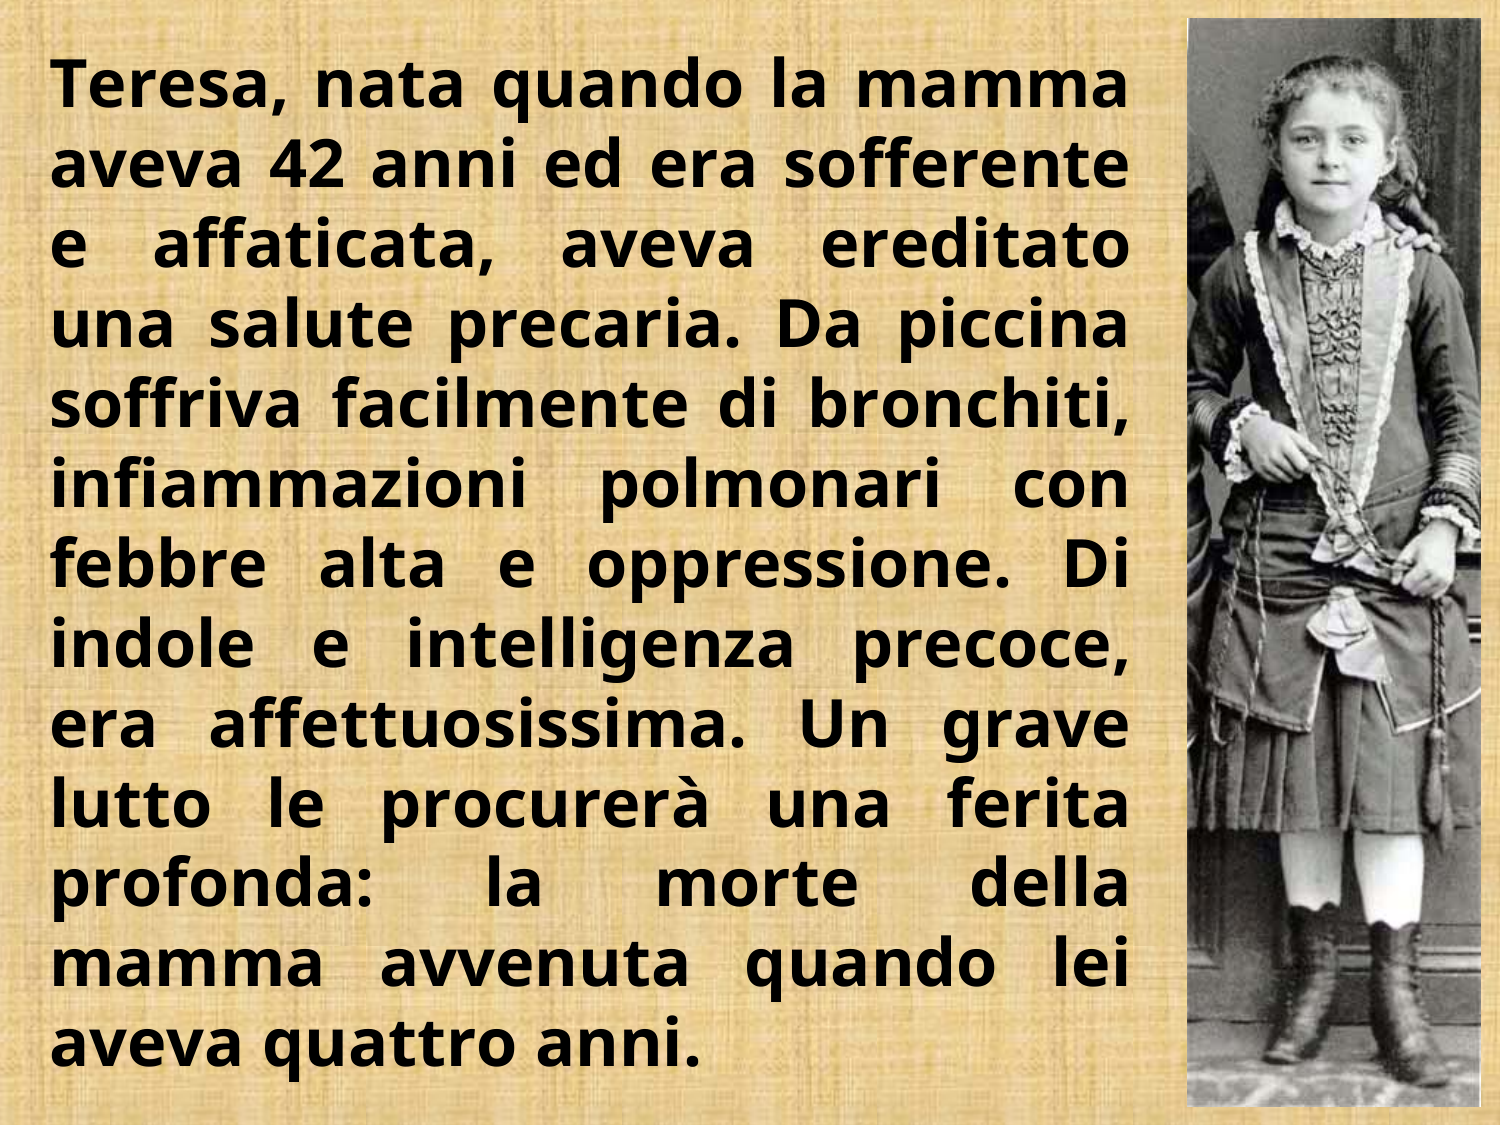

Teresa, nata quando la mamma aveva 42 anni ed era sofferente e affaticata, aveva ereditato una salute precaria. Da piccina soffriva facilmente di bronchiti, infiammazioni polmonari con febbre alta e oppressione. Di indole e intelligenza precoce, era affettuosissima. Un grave lutto le procurerà una ferita profonda: la morte della mamma avvenuta quando lei aveva quattro anni.